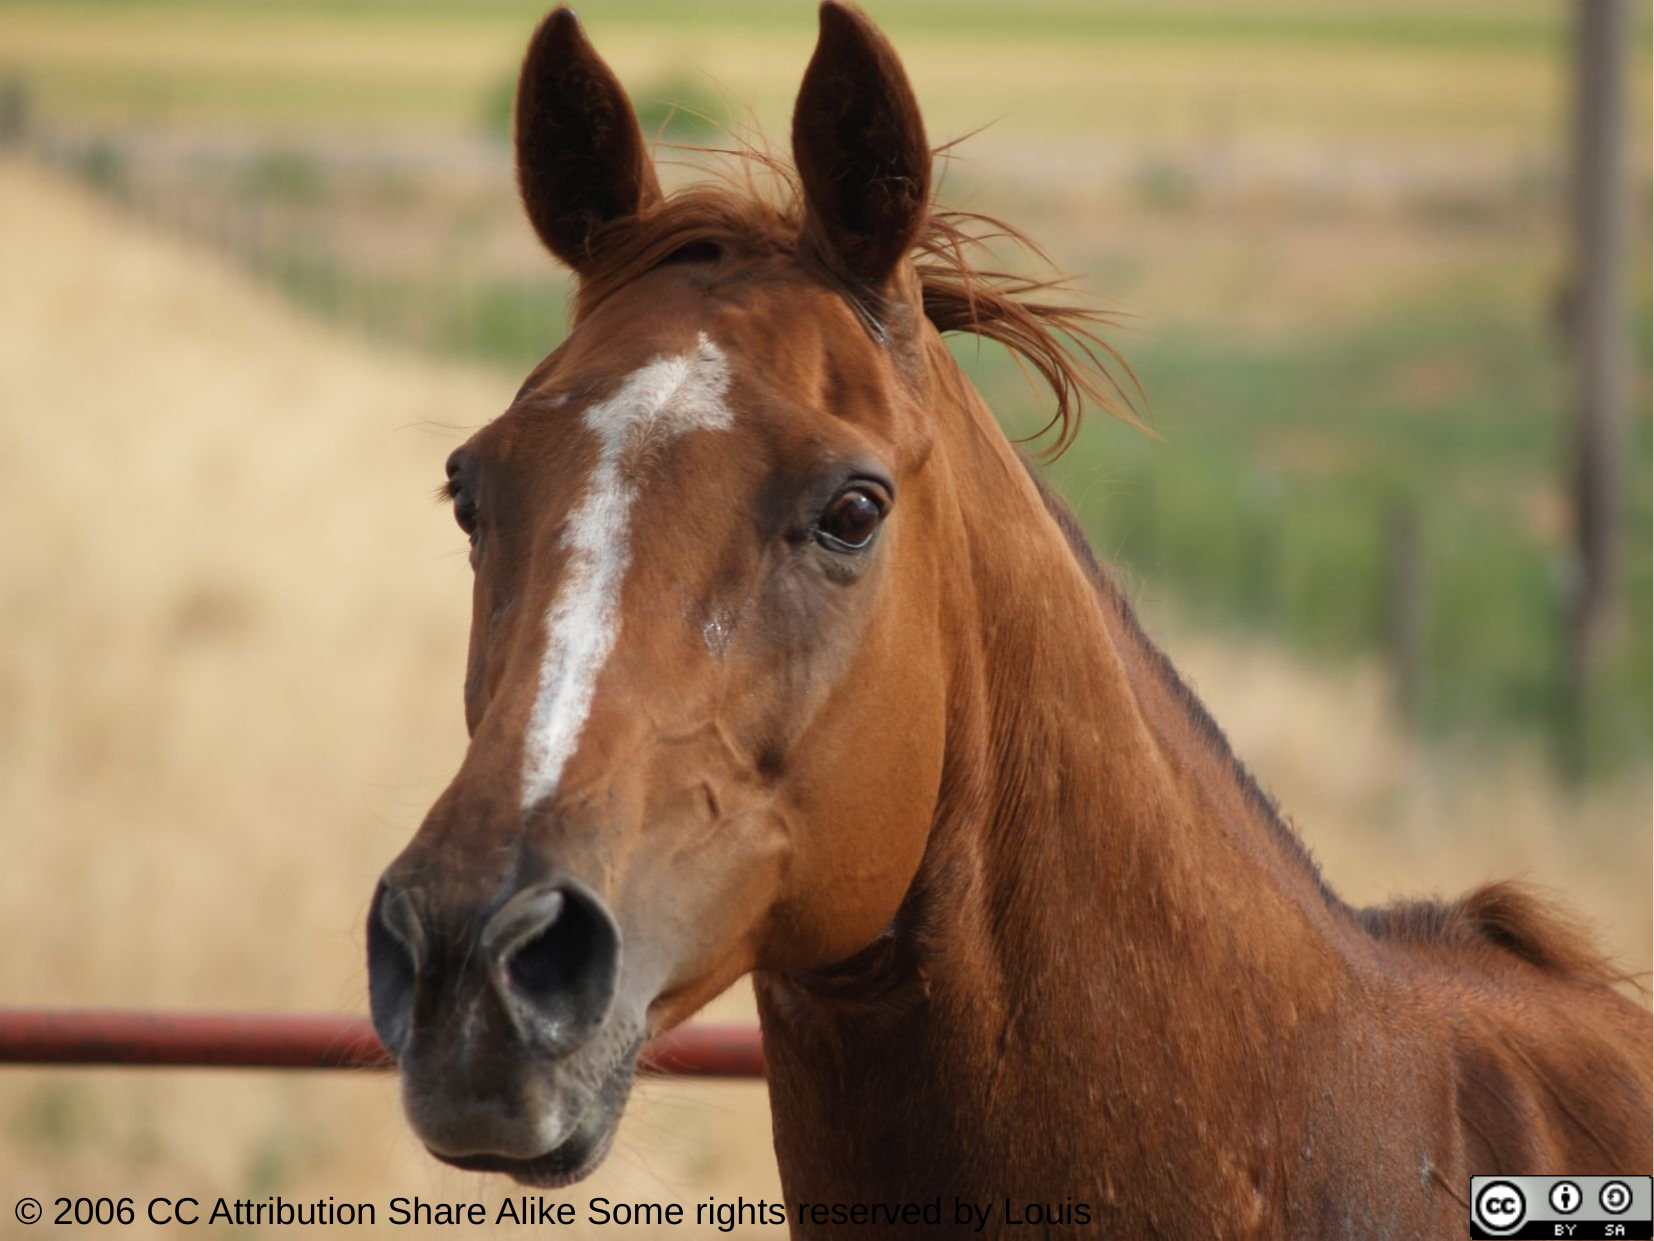

© 2006 CC Attribution Share Alike Some rights reserved by Louis